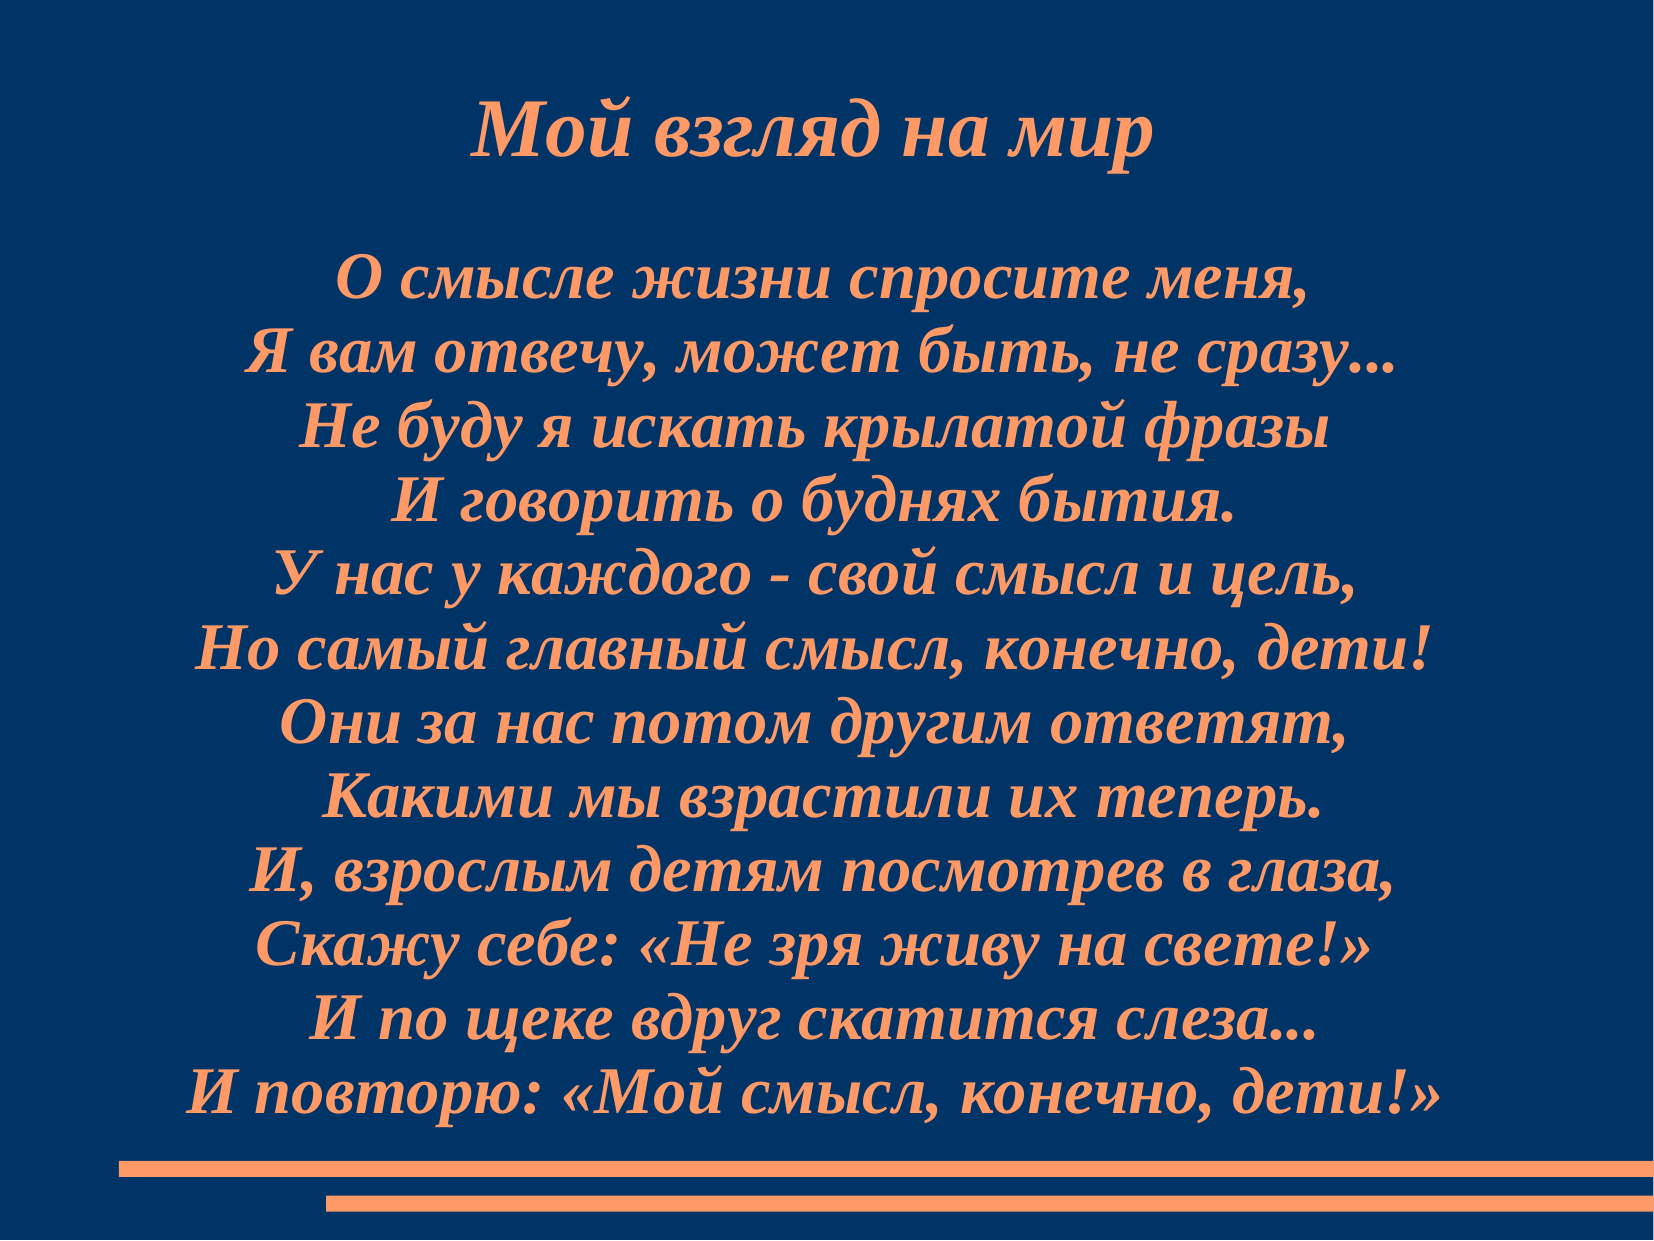

# Мой взгляд на мир О смысле жизни спросите меня, Я вам отвечу, может быть, не сразу... Не буду я искать крылатой фразы И говорить о буднях бытия. У нас у каждого - свой смысл и цель, Но самый главный смысл, конечно, дети! Они за нас потом другим ответят, Какими мы взрастили их теперь. И, взрослым детям посмотрев в глаза, Скажу себе: «Не зря живу на свете!» И по щеке вдруг скатится слеза... И повторю: «Мой смысл, конечно, дети!»